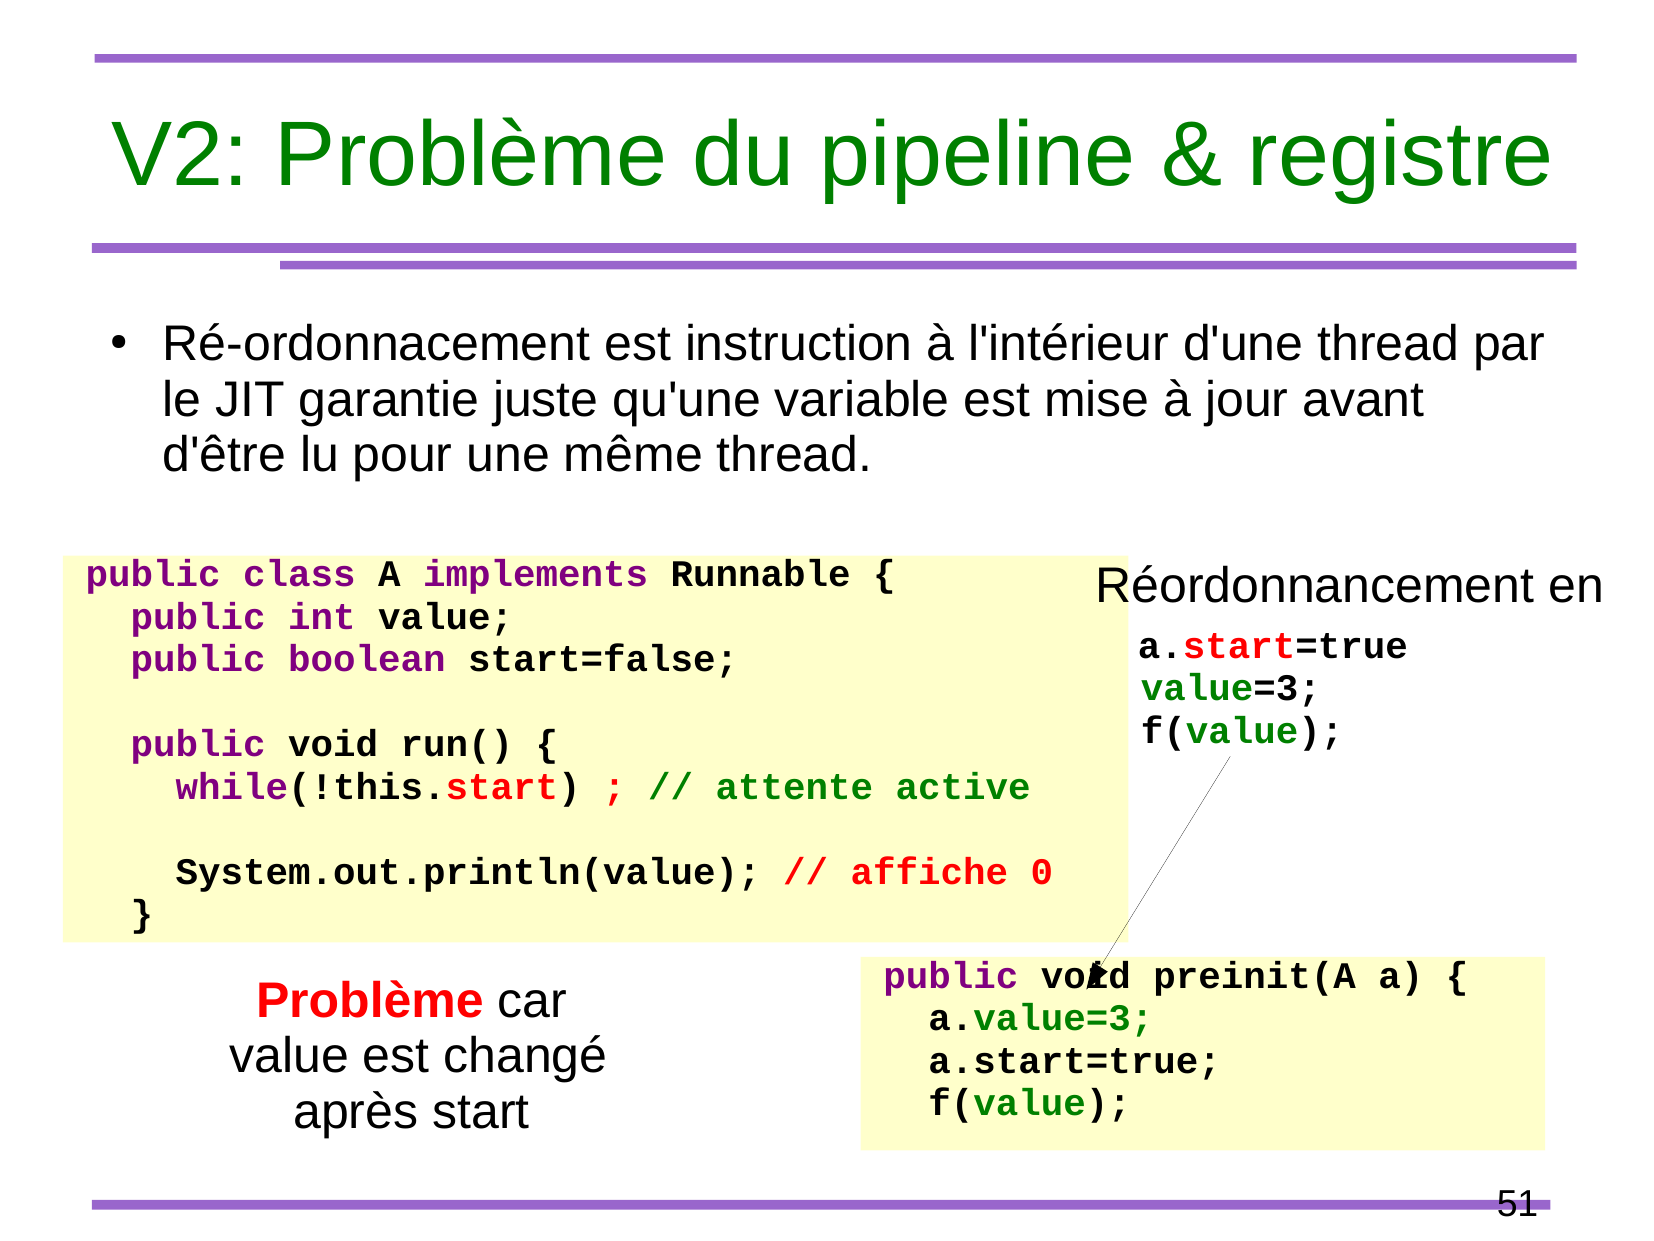

# V2: Problème du pipeline & registre
Ré-ordonnacement est instruction à l'intérieur d'une thread par le JIT garantie juste qu'une variable est mise à jour avant d'être lu pour une même thread.
 public class A implements Runnable {
 public int value;
 public boolean start=false;
 public void run() {
 while(!this.start) ; // attente active
 System.out.println(value); // affiche 0
 }
 }
Réordonnancement en
 a.start=true
 value=3;
 f(value);
 public void preinit(A a) {
 a.value=3;
 a.start=true;
 f(value);
Problème car
 value est changé
après start